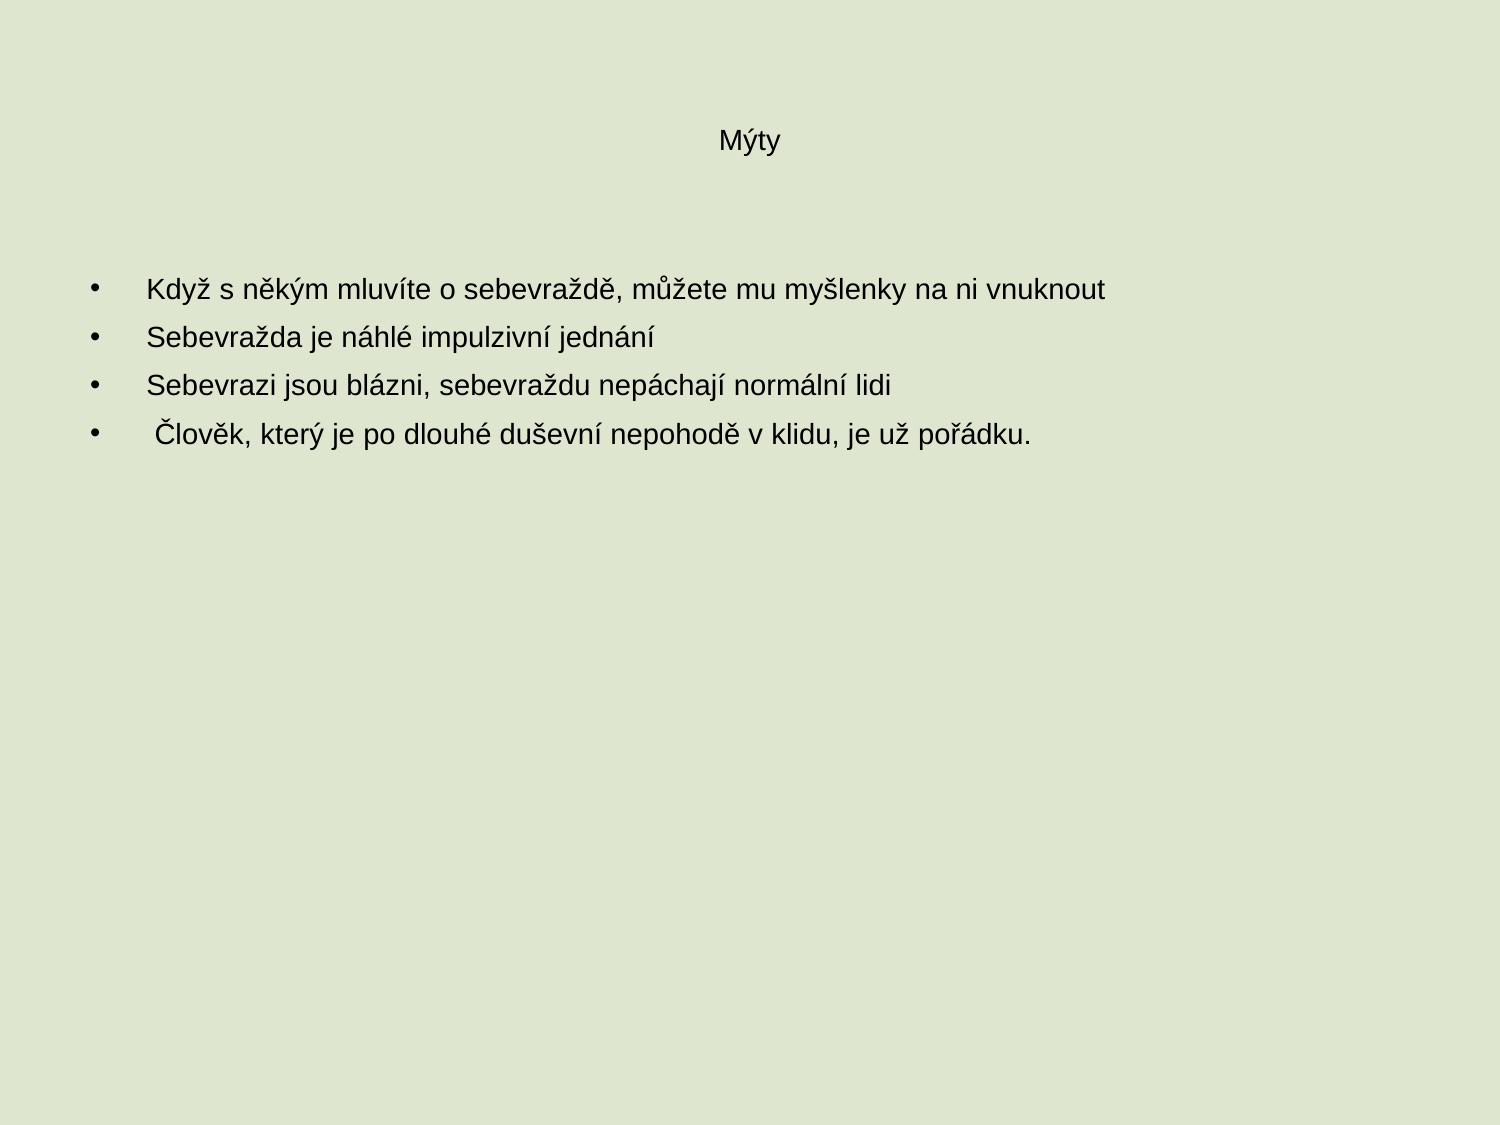

# Mýty
Když s někým mluvíte o sebevraždě, můžete mu myšlenky na ni vnuknout
Sebevražda je náhlé impulzivní jednání
Sebevrazi jsou blázni, sebevraždu nepáchají normální lidi
 Člověk, který je po dlouhé duševní nepohodě v klidu, je už pořádku.